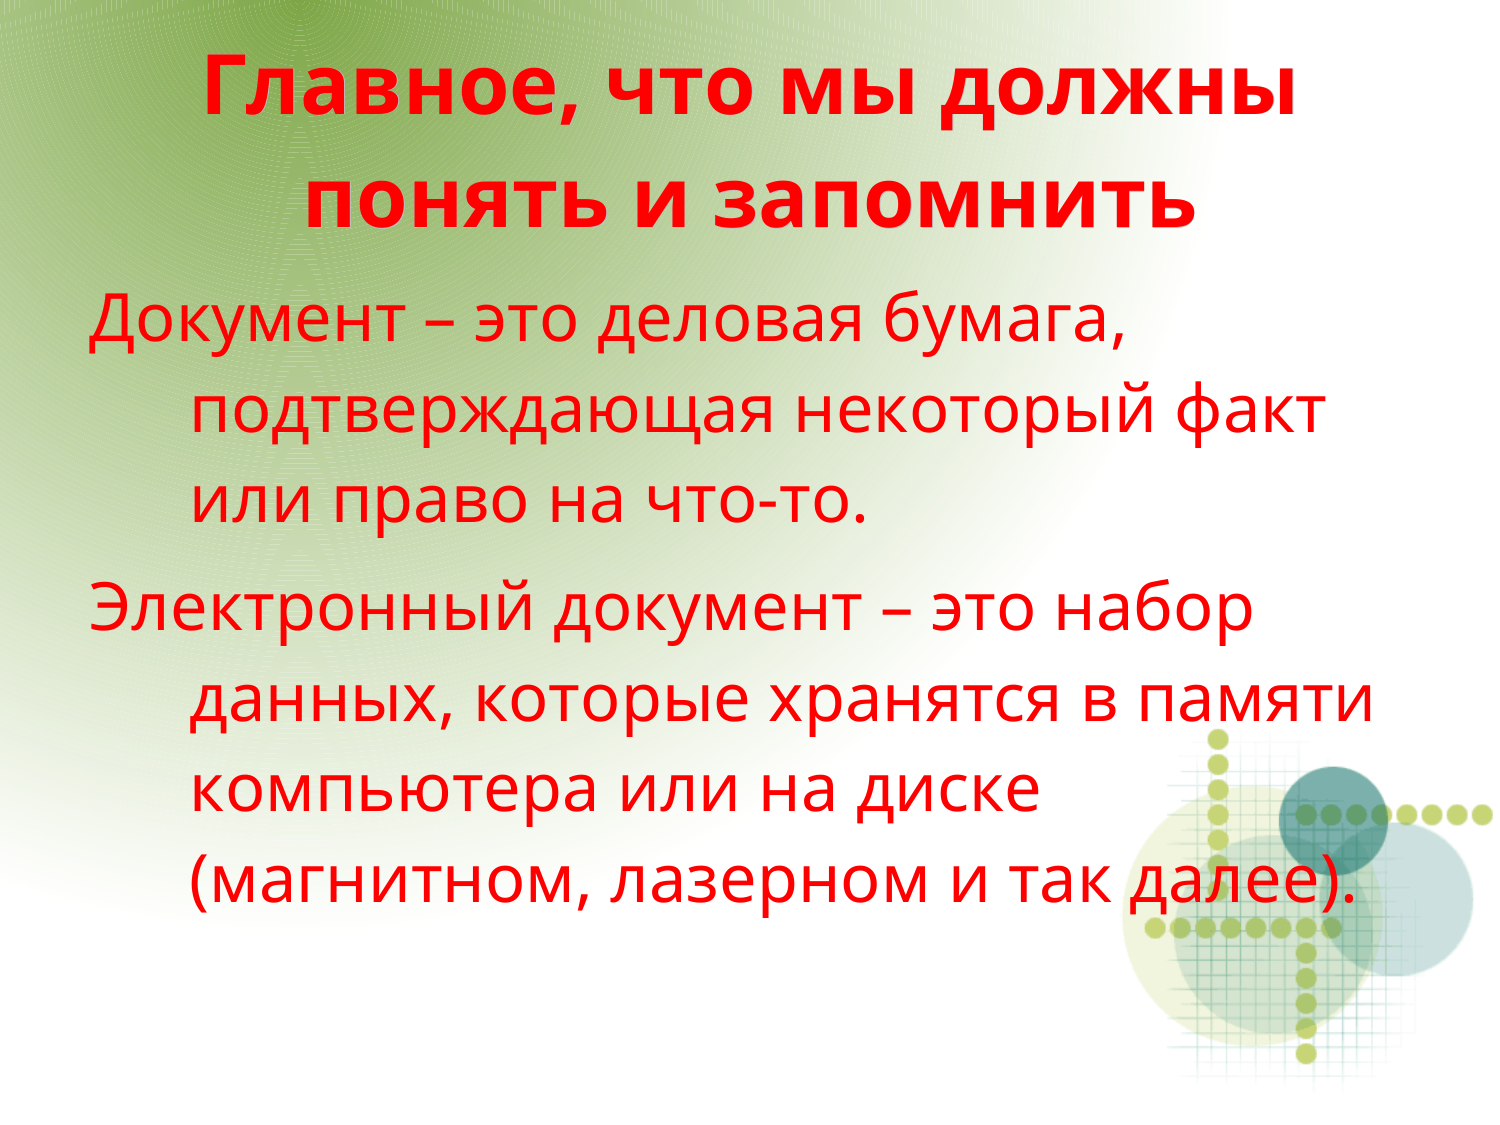

# Главное, что мы должны понять и запомнить
Документ – это деловая бумага, подтверждающая некоторый факт или право на что-то.
Электронный документ – это набор данных, которые хранятся в памяти компьютера или на диске (магнитном, лазерном и так далее).